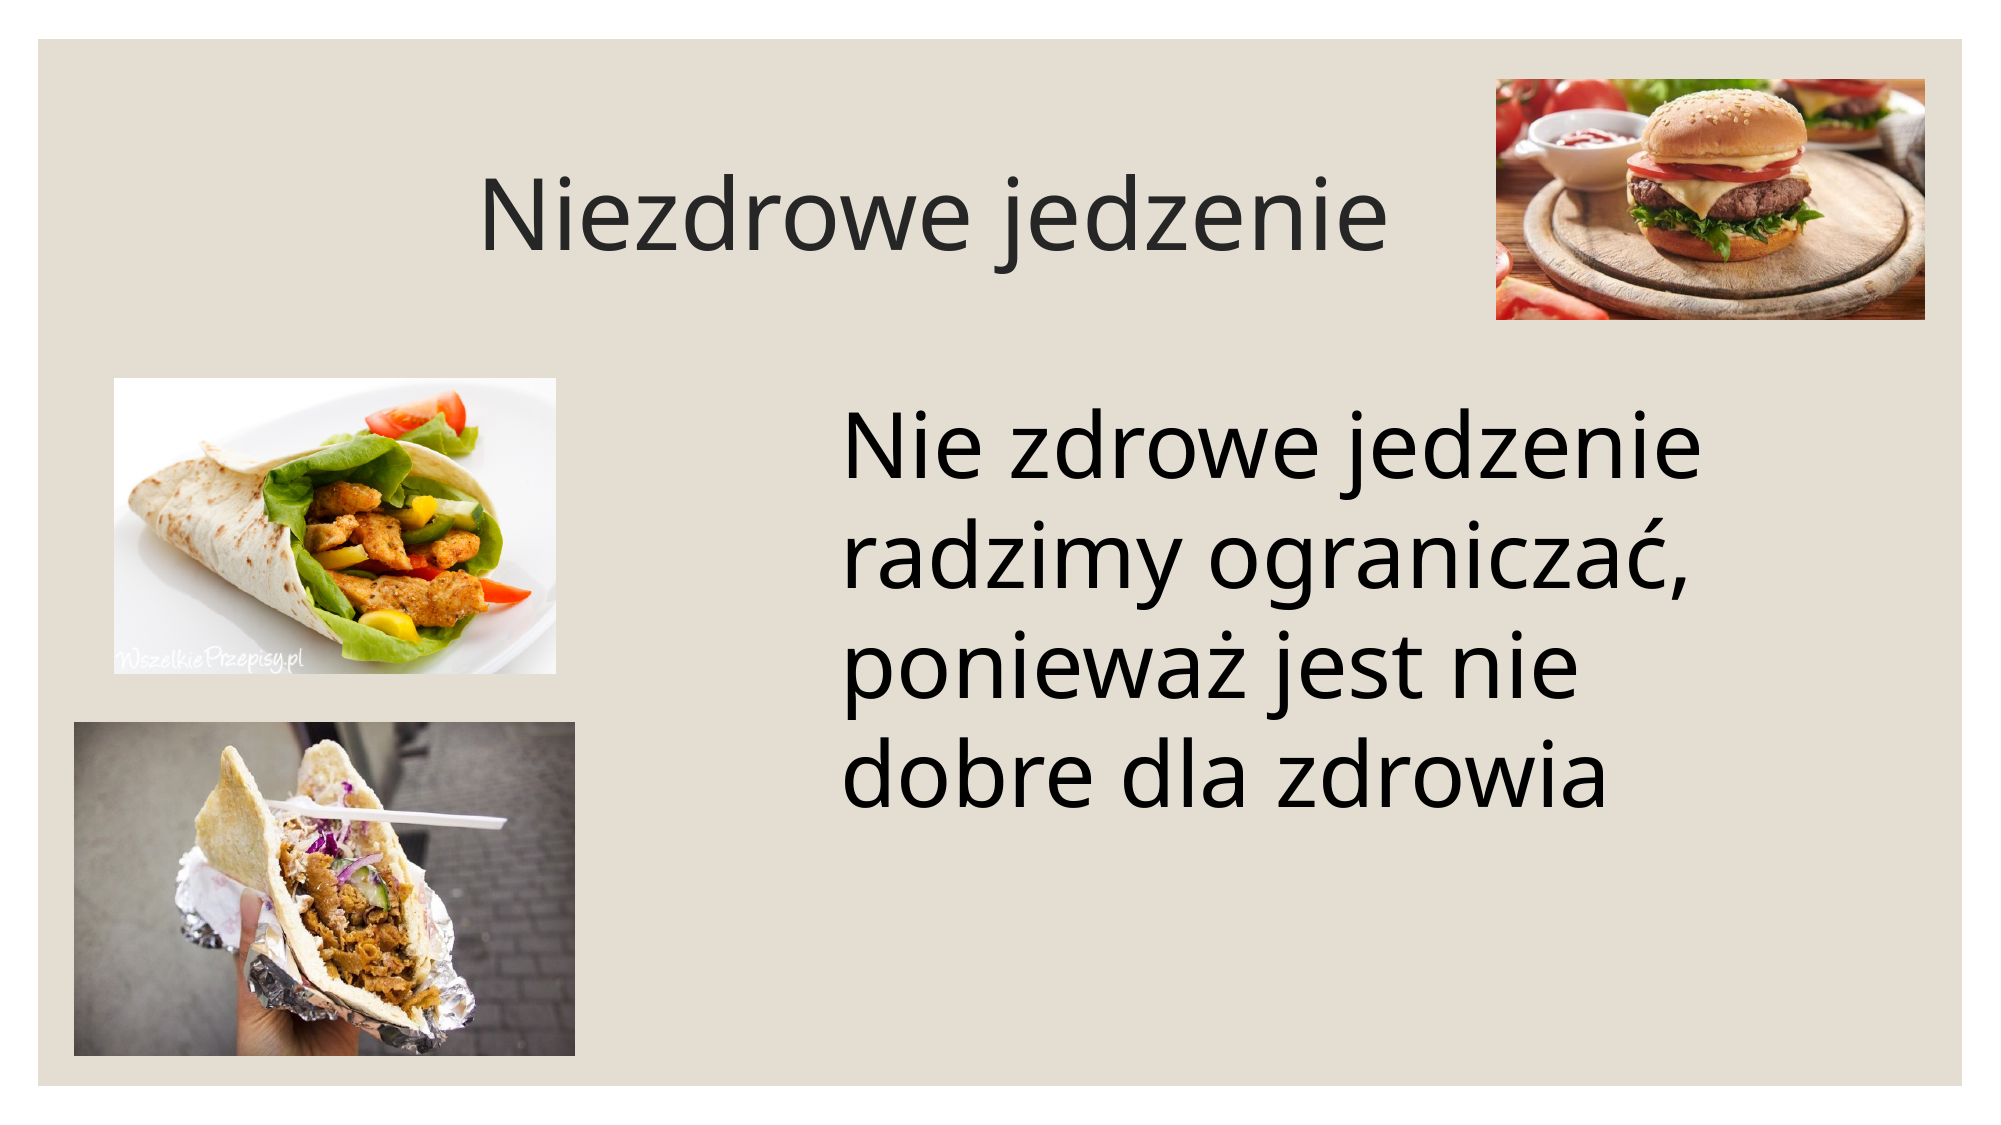

# Niezdrowe jedzenie
Nie zdrowe jedzenie radzimy ograniczać, ponieważ jest nie dobre dla zdrowia